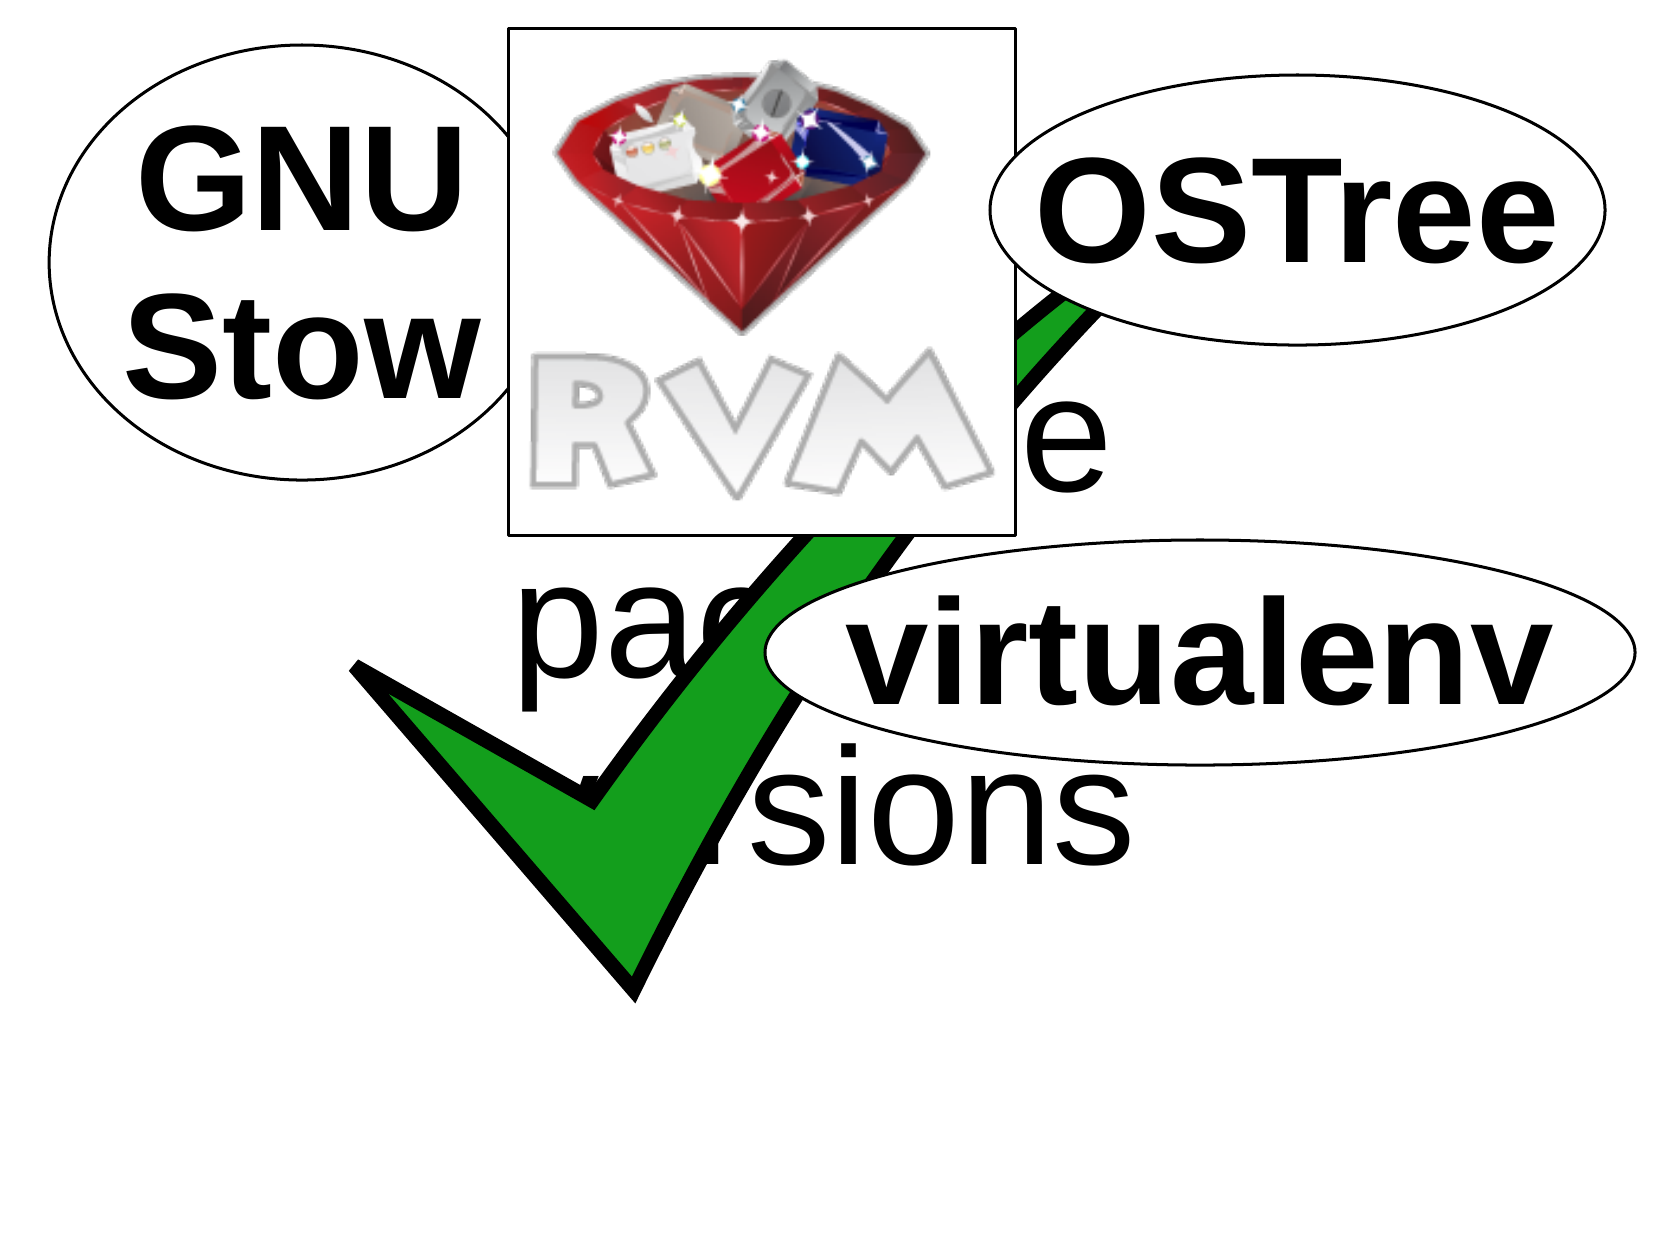

GNU
Stow
#
OSTree
Multiple
package
versions
virtualenv